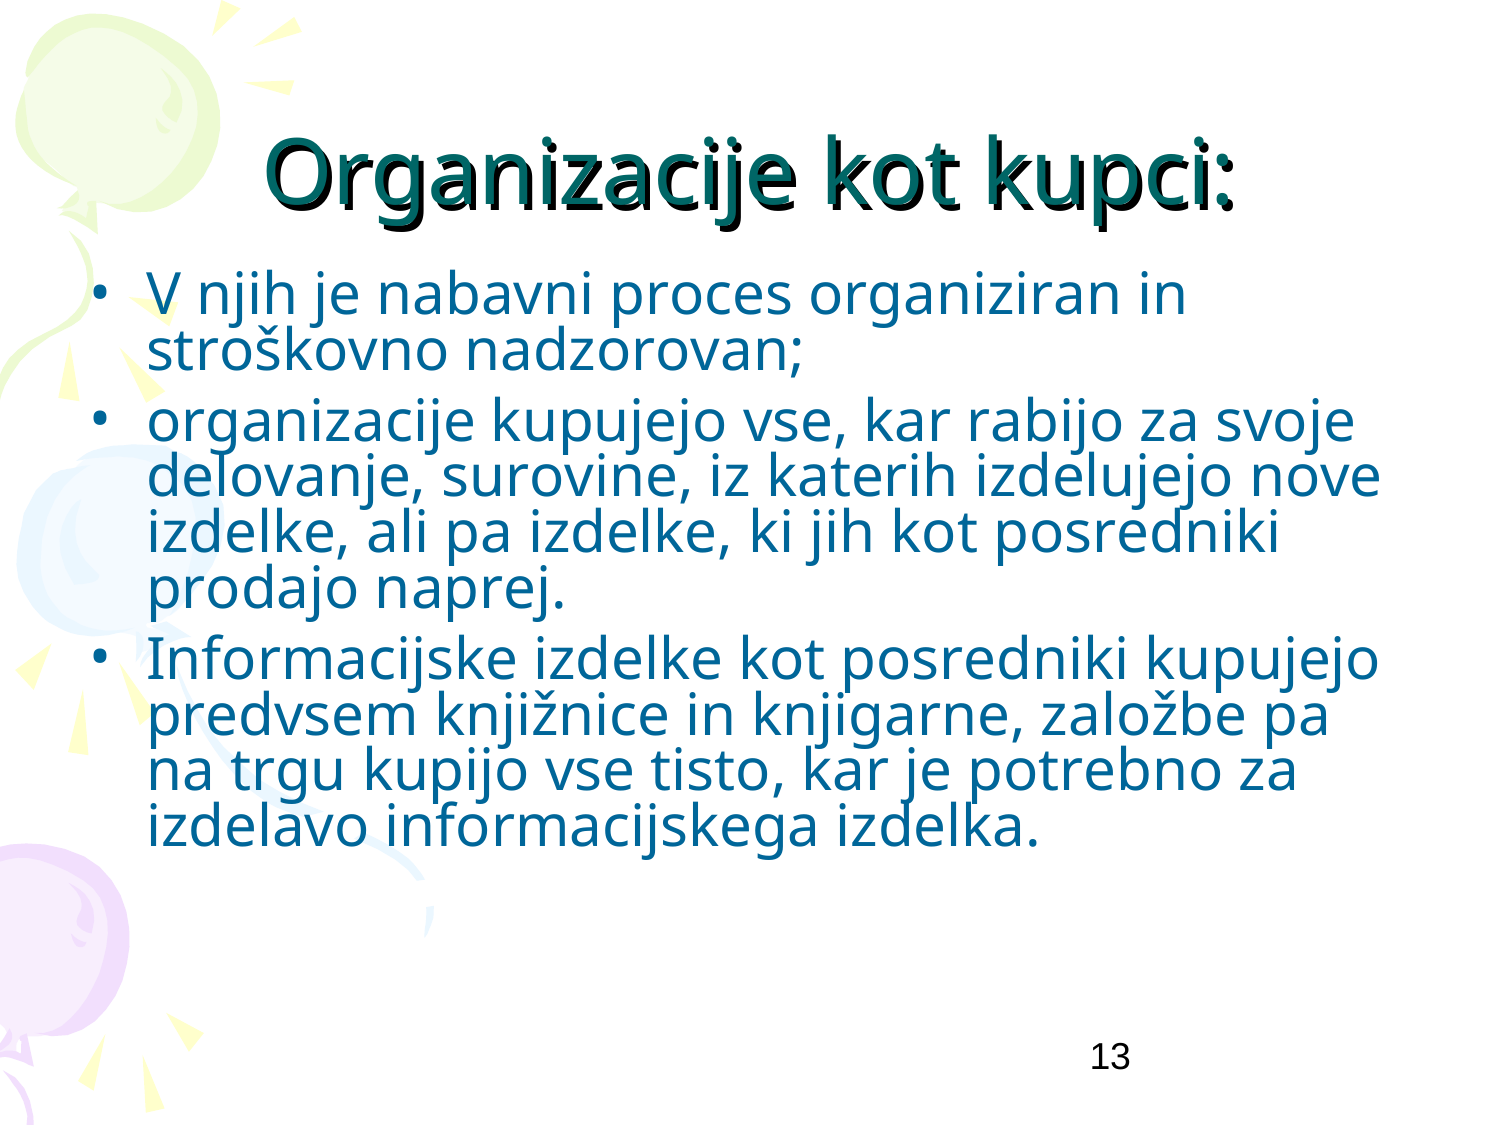

# Organizacije kot kupci:
V njih je nabavni proces organiziran in stroškovno nadzorovan;
organizacije kupujejo vse, kar rabijo za svoje delovanje, surovine, iz katerih izdelujejo nove izdelke, ali pa izdelke, ki jih kot posredniki prodajo naprej.
Informacijske izdelke kot posredniki kupujejo predvsem knjižnice in knjigarne, založbe pa na trgu kupijo vse tisto, kar je potrebno za izdelavo informacijskega izdelka.
13